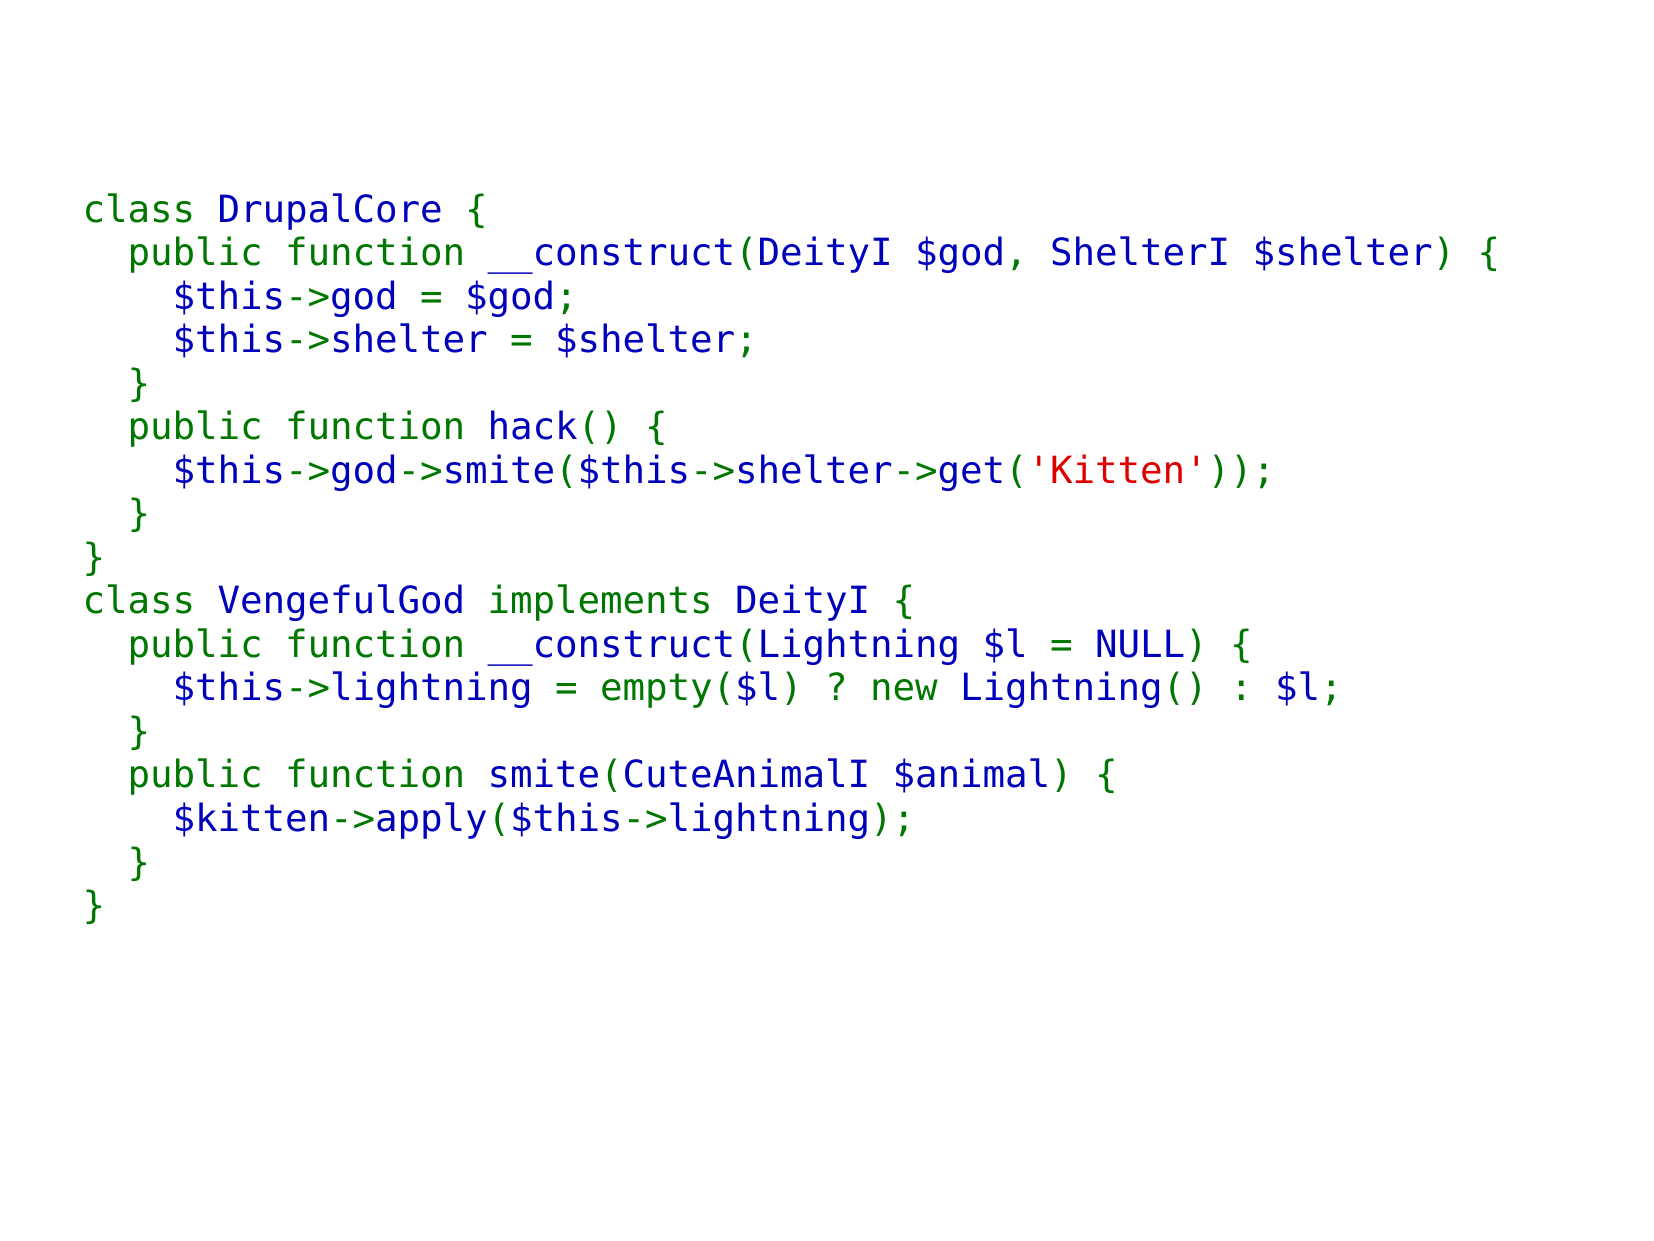

# class DrupalCore {   public function __construct(DeityI $god, ShelterI $shelter) {     $this->god = $god;     $this->shelter = $shelter;   }   public function hack() {     $this->god->smite($this->shelter->get('Kitten'));   } } class VengefulGod implements DeityI {   public function __construct(Lightning $l = NULL) {     $this->lightning = empty($l) ? new Lightning() : $l;   }   public function smite(CuteAnimalI $animal) {     $kitten->apply($this->lightning);   } }